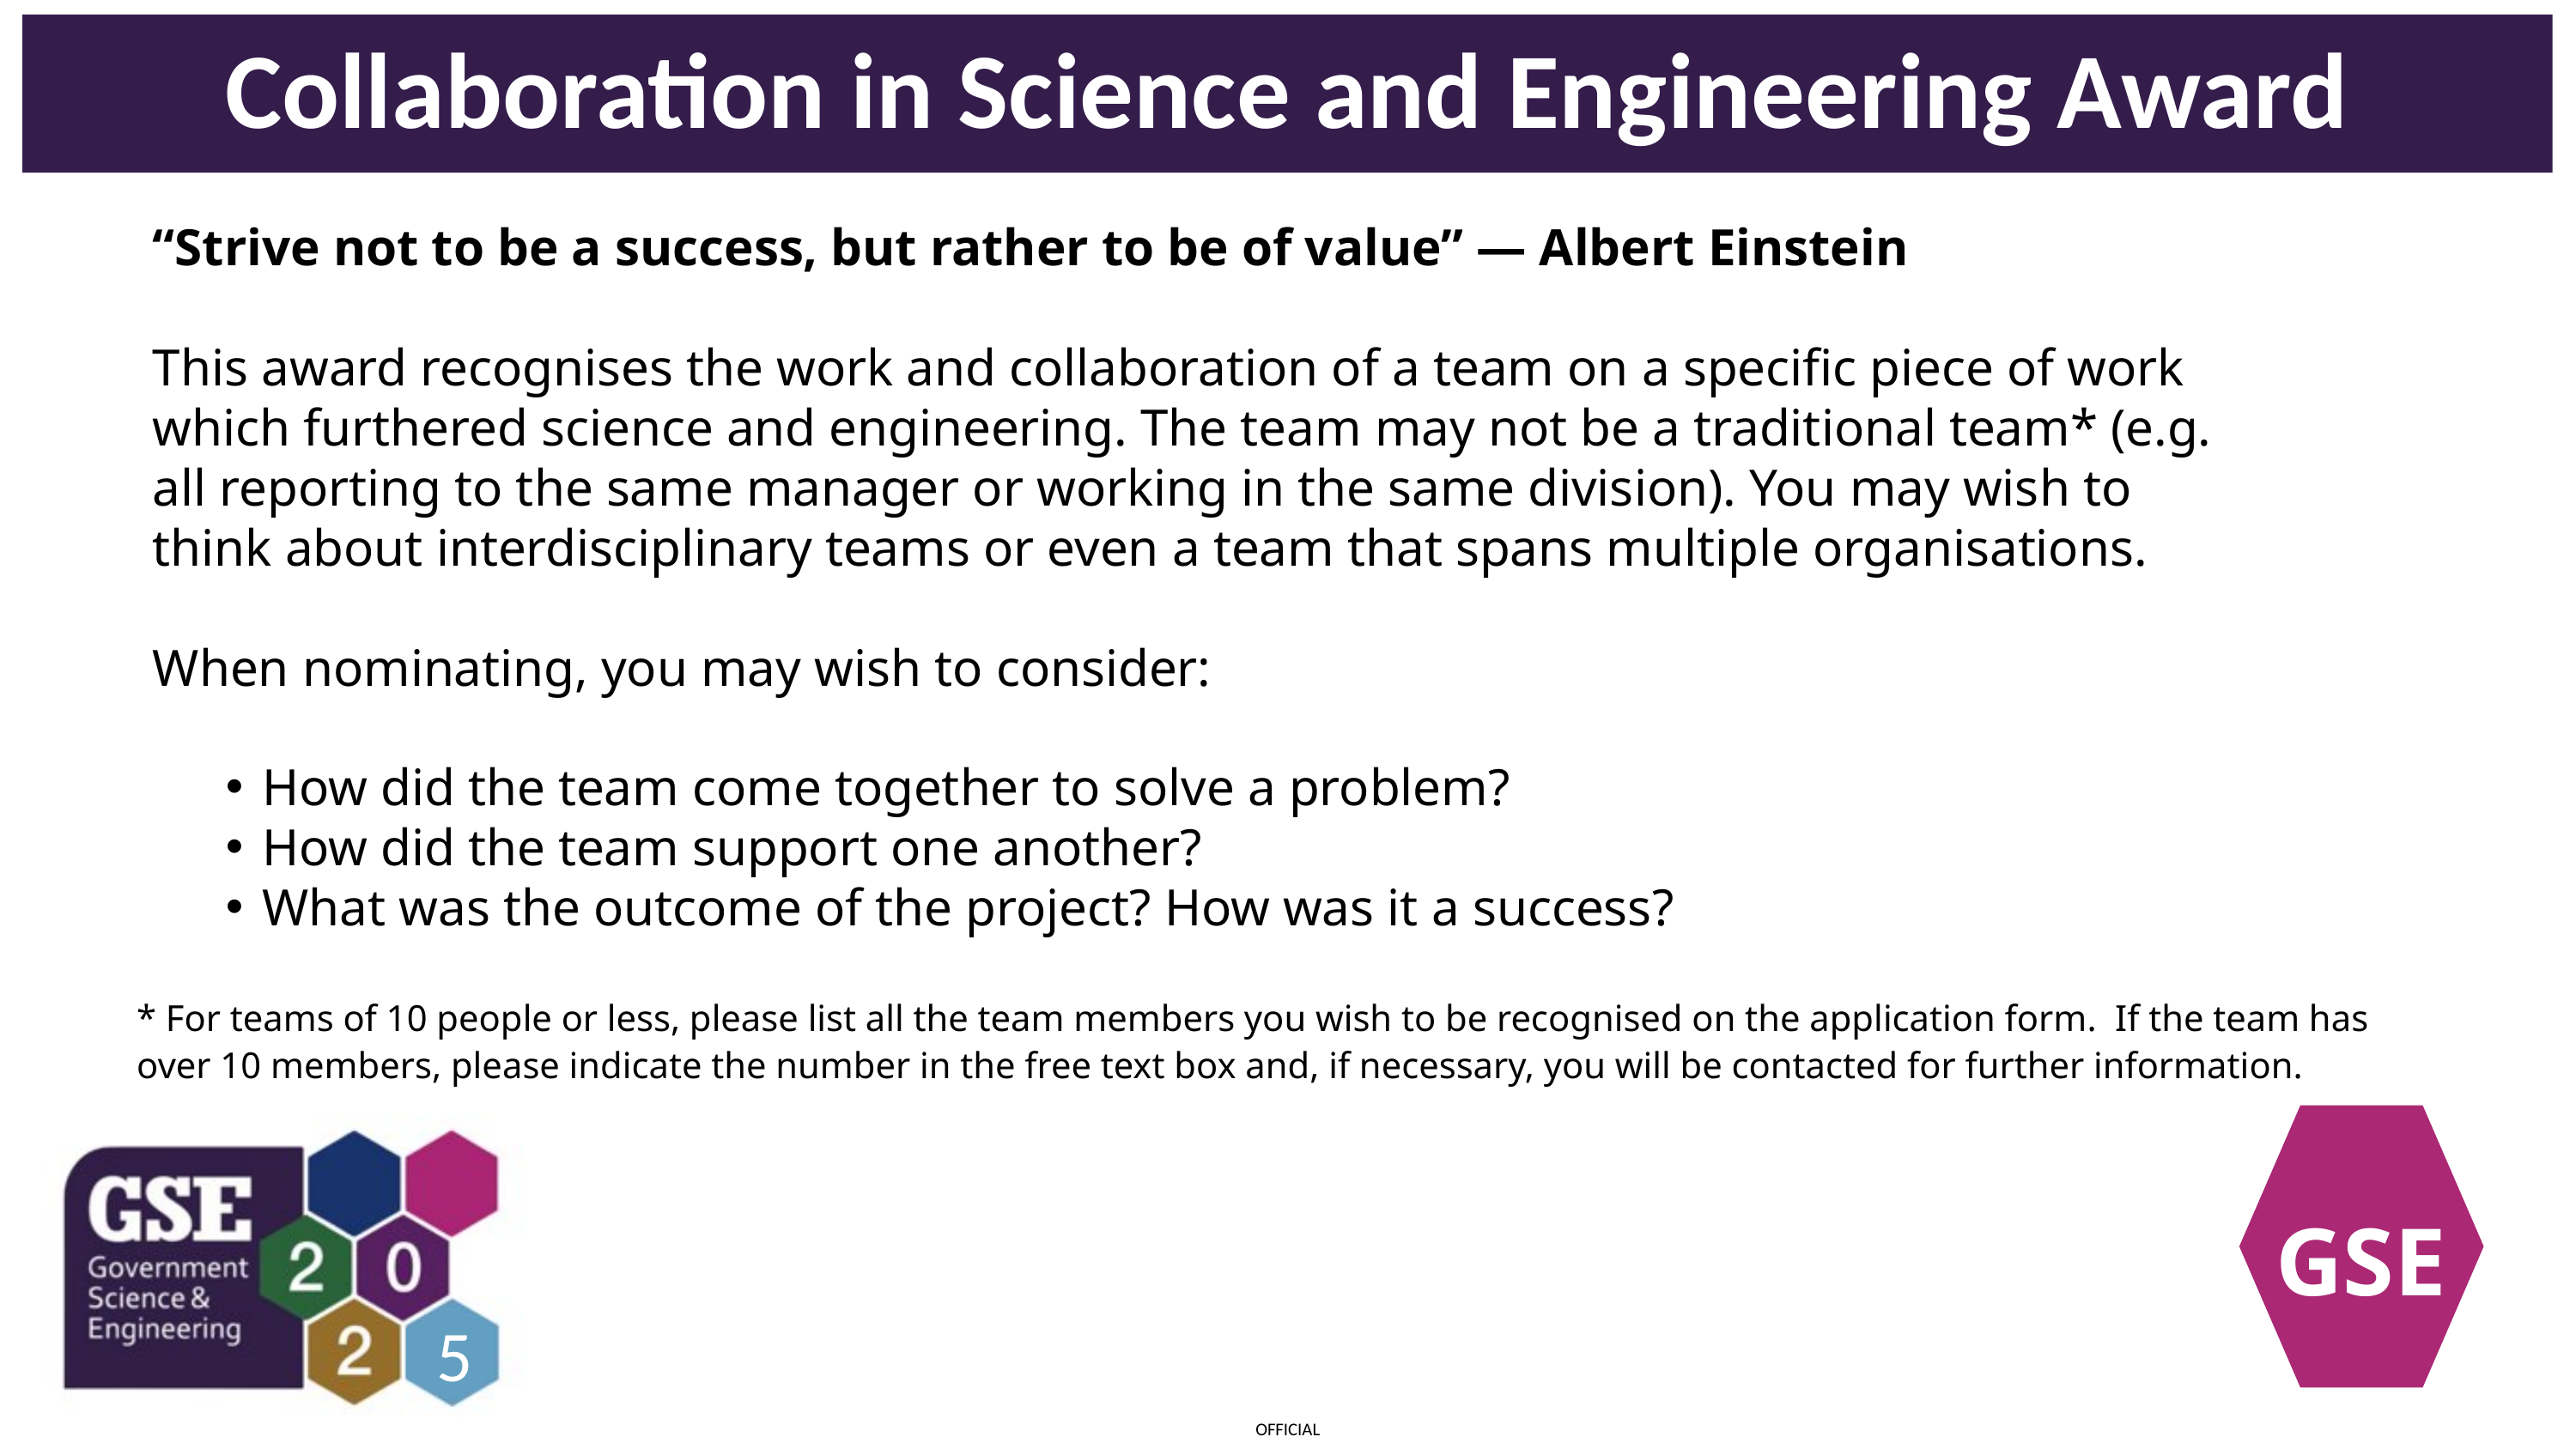

# Collaboration in Science and Engineering Award
“Strive not to be a success, but rather to be of value” ― Albert Einstein
This award recognises the work and collaboration of a team on a specific piece of work which furthered science and engineering. The team may not be a traditional team* (e.g. all reporting to the same manager or working in the same division). You may wish to think about interdisciplinary teams or even a team that spans multiple organisations.
When nominating, you may wish to consider:
How did the team come together to solve a problem?
How did the team support one another?
What was the outcome of the project? How was it a success?
* For teams of 10 people or less, please list all the team members you wish to be recognised on the application form. If the team has over 10 members, please indicate the number in the free text box and, if necessary, you will be contacted for further information.
5
GSE